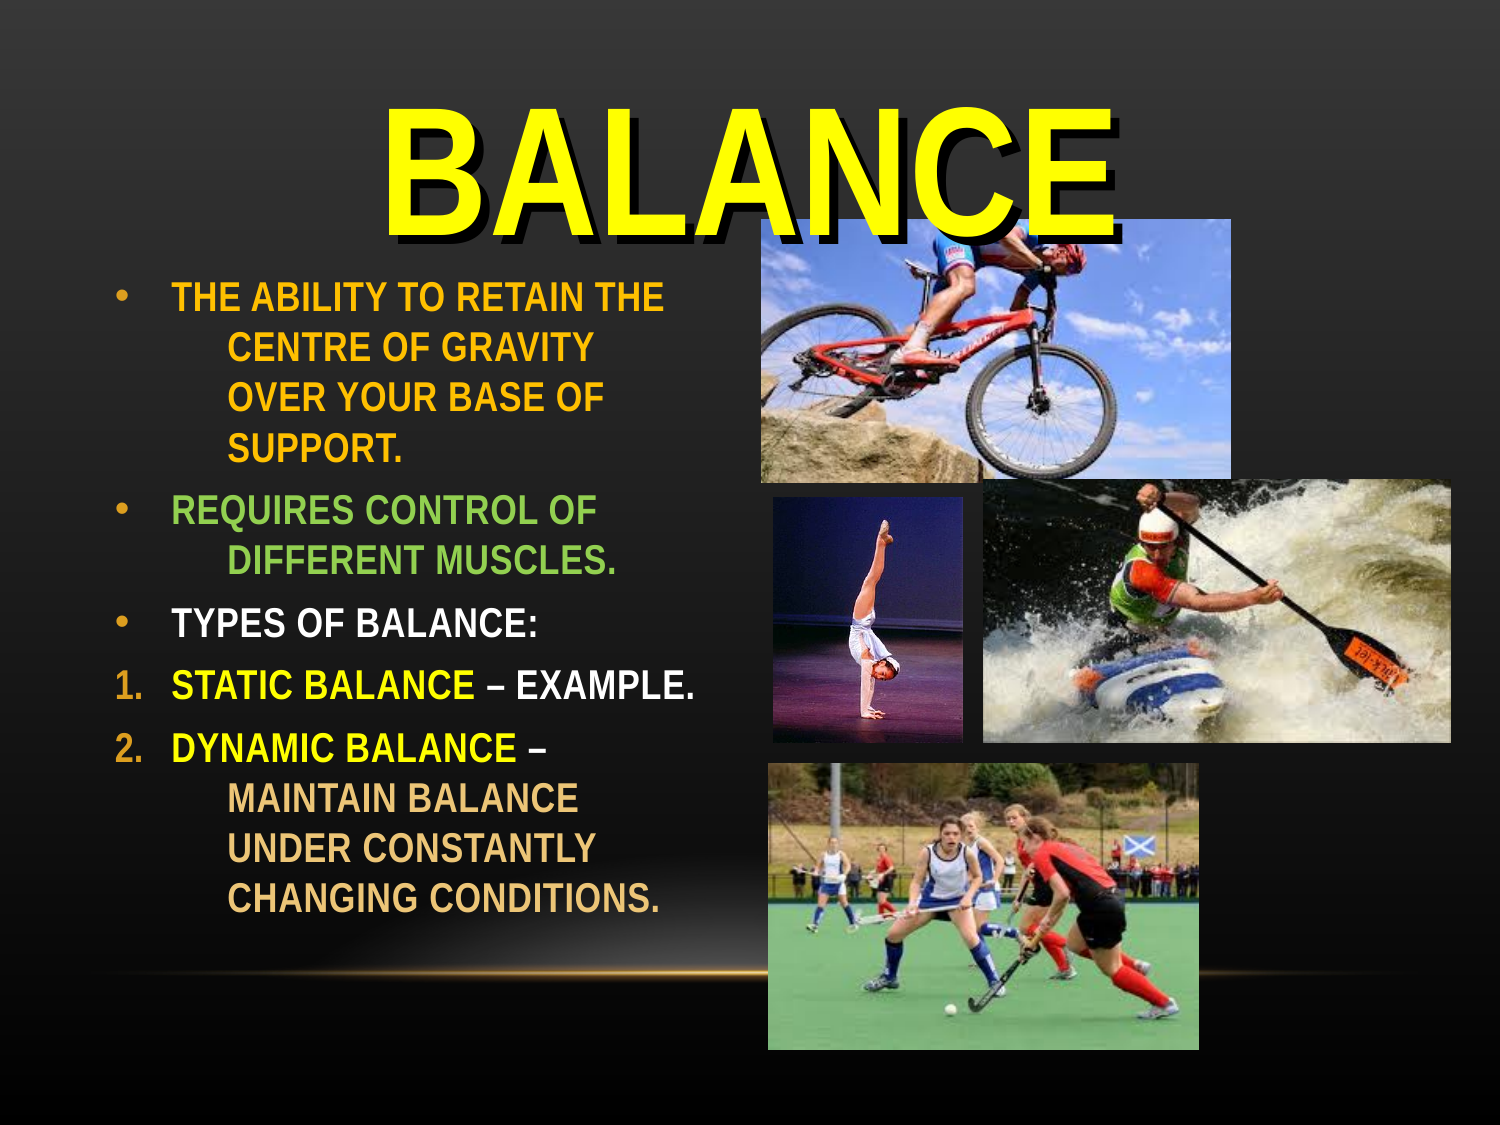

Balance
# THE ABILITY TO RETAIN THE CENTRE OF GRAVITY OVER YOUR BASE OF SUPPORT.
REQUIRES CONTROL OF DIFFERENT MUSCLES.
TYPES OF BALANCE:
STATIC BALANCE – EXAMPLE.
DYNAMIC BALANCE – MAINTAIN BALANCE UNDER CONSTANTLY CHANGING CONDITIONS.